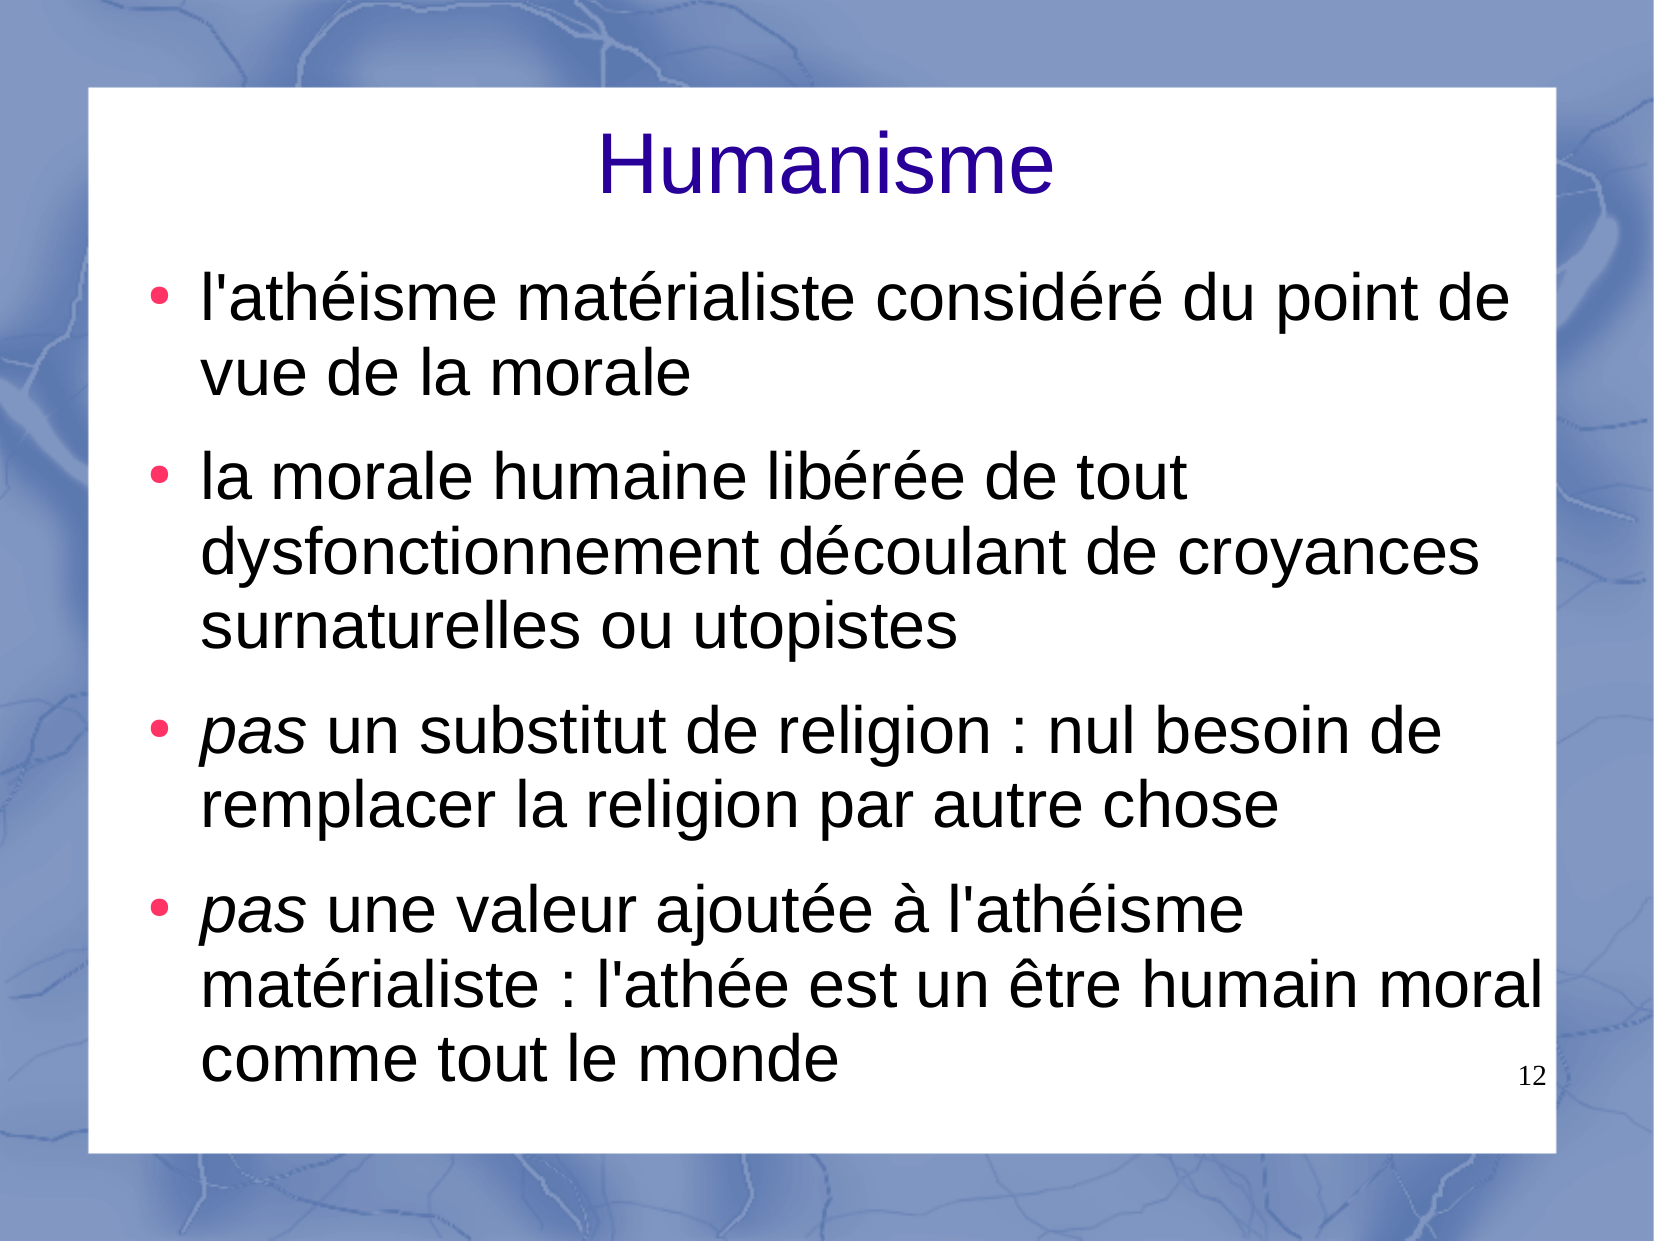

# Humanisme
l'athéisme matérialiste considéré du point de vue de la morale
la morale humaine libérée de tout dysfonctionnement découlant de croyances surnaturelles ou utopistes
pas un substitut de religion : nul besoin de remplacer la religion par autre chose
pas une valeur ajoutée à l'athéisme matérialiste : l'athée est un être humain moral comme tout le monde
12